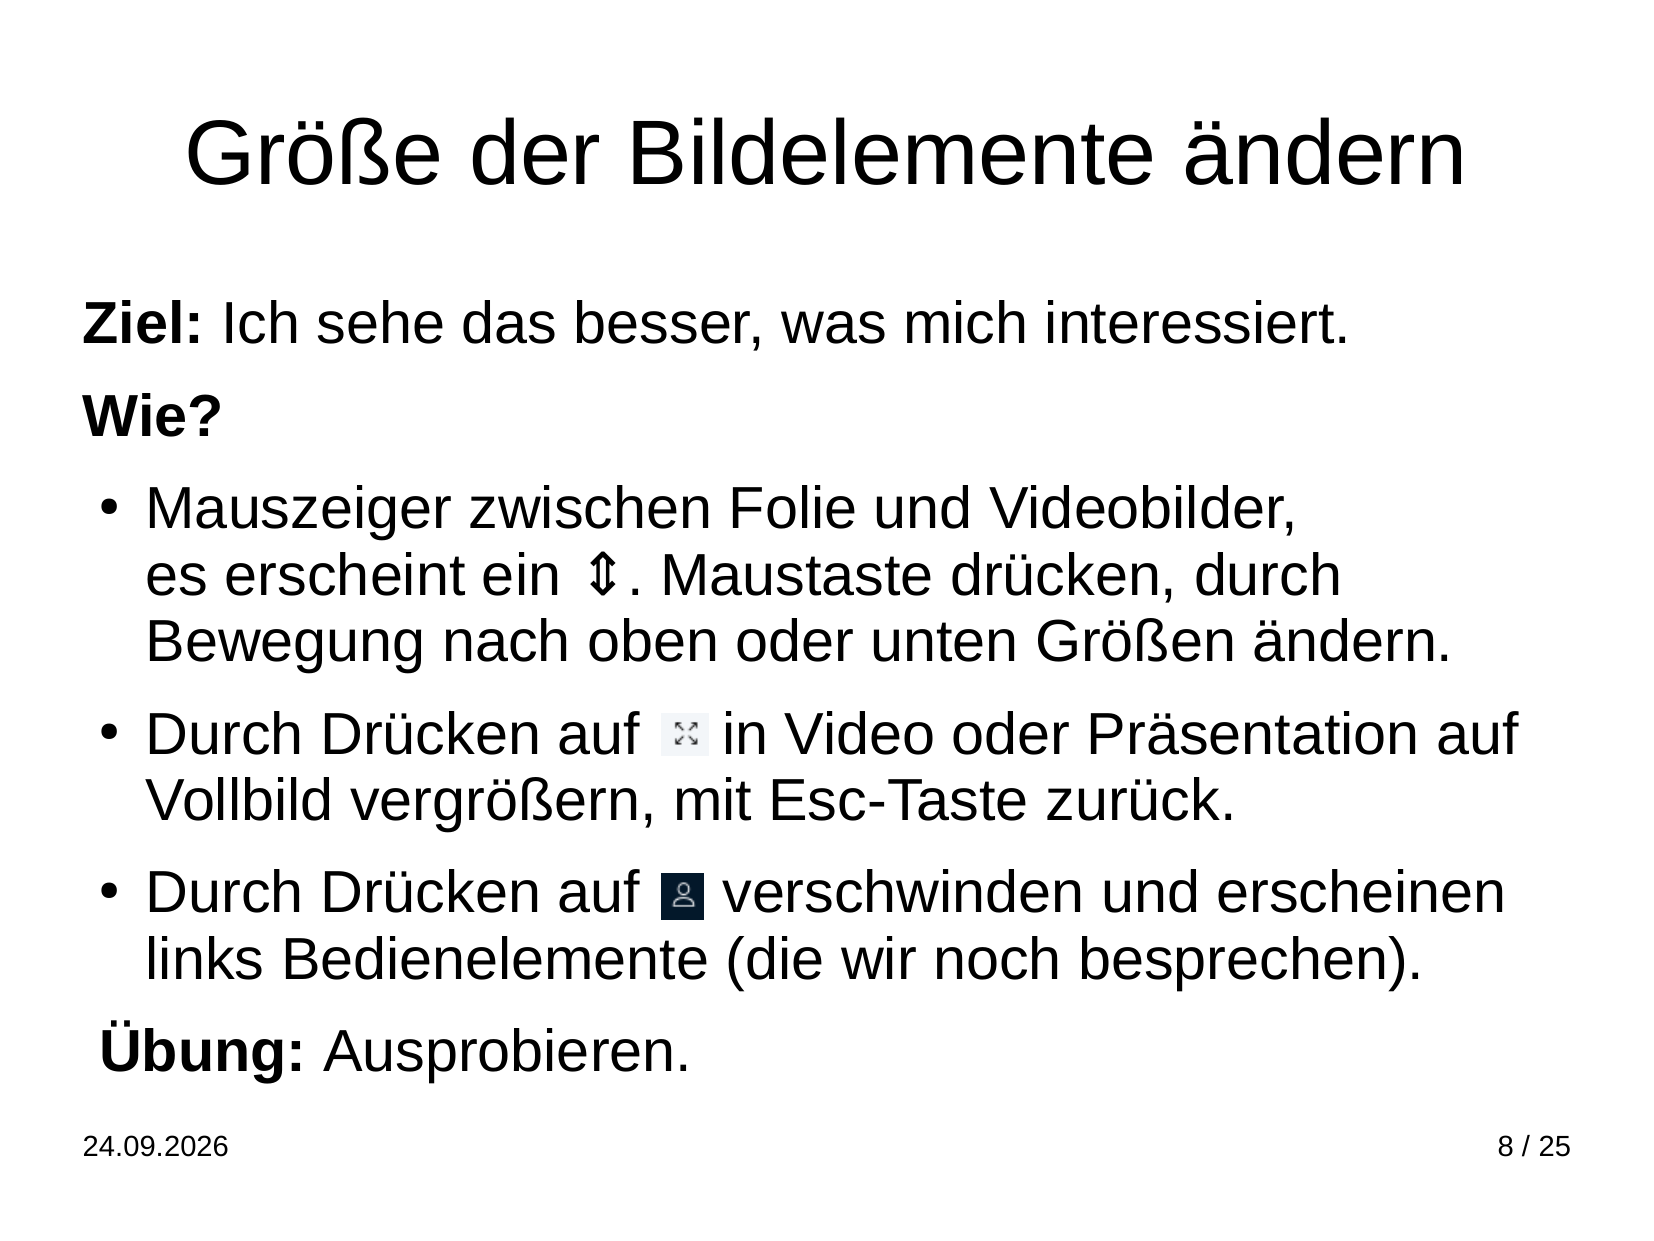

# Größe der Bildelemente ändern
Ziel: Ich sehe das besser, was mich interessiert.
Wie?
Mauszeiger zwischen Folie und Videobilder,
es erscheint ein ⇕. Maustaste drücken, durch Bewegung nach oben oder unten Größen ändern.
Durch Drücken auf in Video oder Präsentation auf Vollbild vergrößern, mit Esc-Taste zurück.
Durch Drücken auf verschwinden und erscheinen
links Bedienelemente (die wir noch besprechen).
 Übung: Ausprobieren.